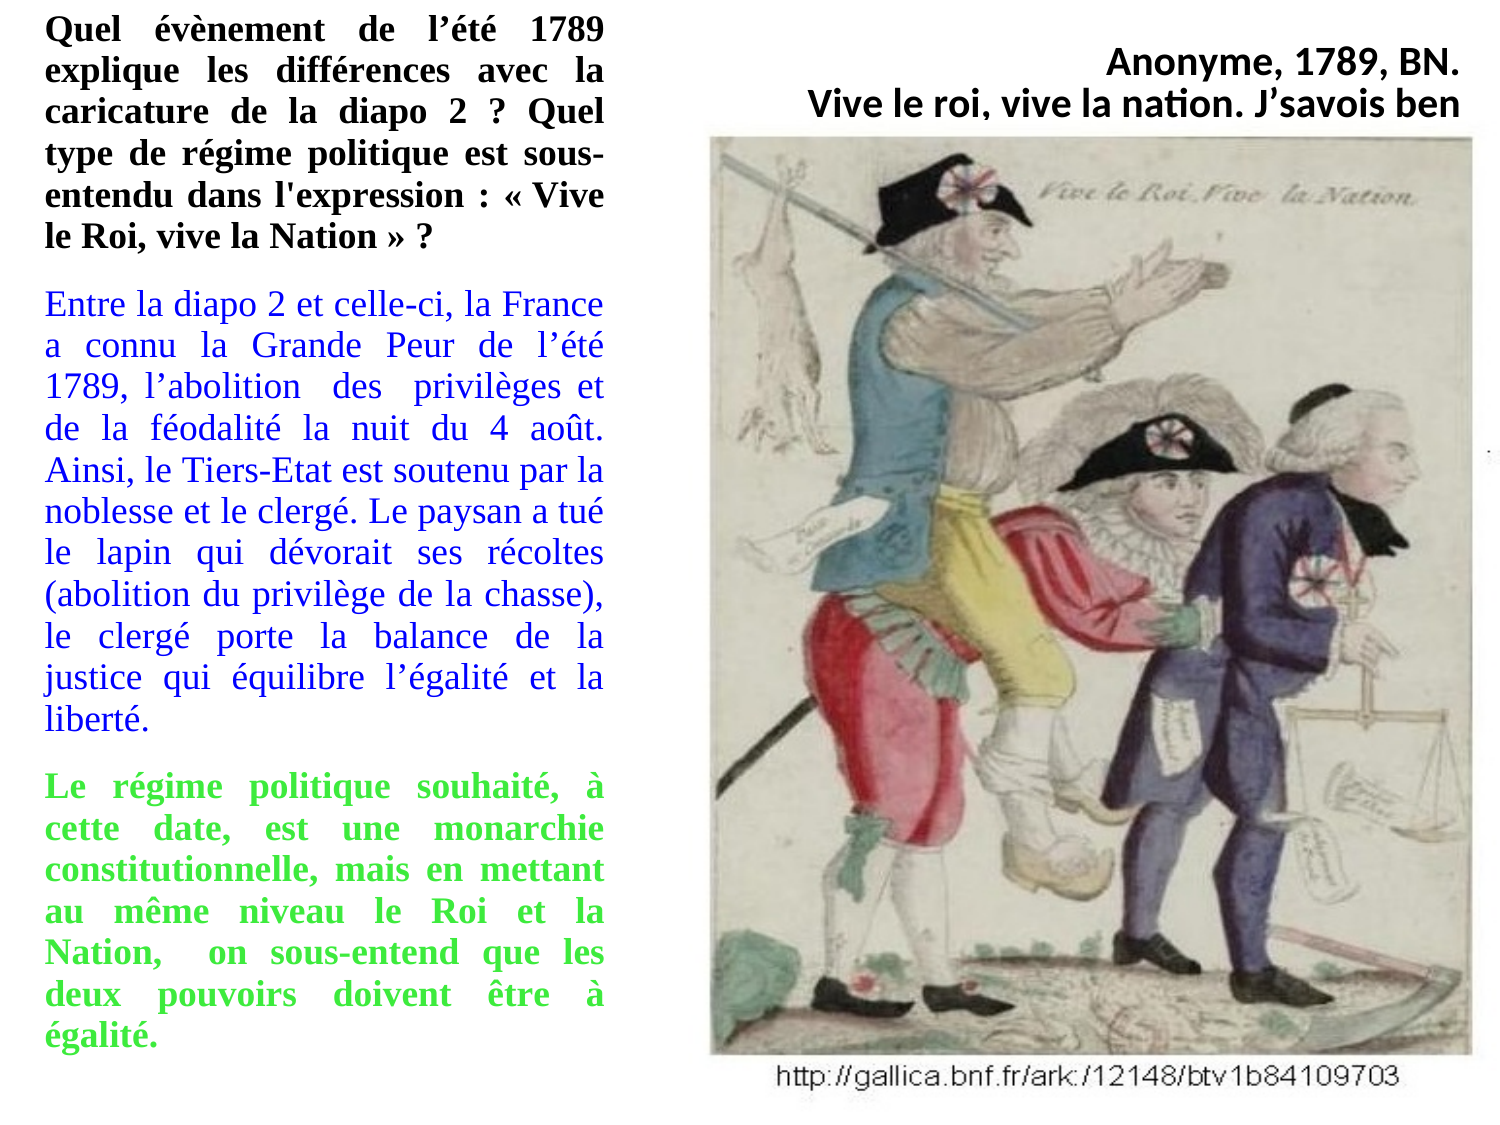

Quel évènement de l’été 1789 explique les différences avec la caricature de la diapo 2 ? Quel type de régime politique est sous-entendu dans l'expression : « Vive le Roi, vive la Nation » ?
Entre la diapo 2 et celle-ci, la France a connu la Grande Peur de l’été 1789, l’abolition des privilèges et de la féodalité la nuit du 4 août. Ainsi, le Tiers-Etat est soutenu par la noblesse et le clergé. Le paysan a tué le lapin qui dévorait ses récoltes (abolition du privilège de la chasse), le clergé porte la balance de la justice qui équilibre l’égalité et la liberté.
Le régime politique souhaité, à cette date, est une monarchie constitutionnelle, mais en mettant au même niveau le Roi et la Nation, on sous-entend que les deux pouvoirs doivent être à égalité.
Anonyme, 1789, BN.
Vive le roi, vive la nation. J’savois ben qu’j’aurions not tour.